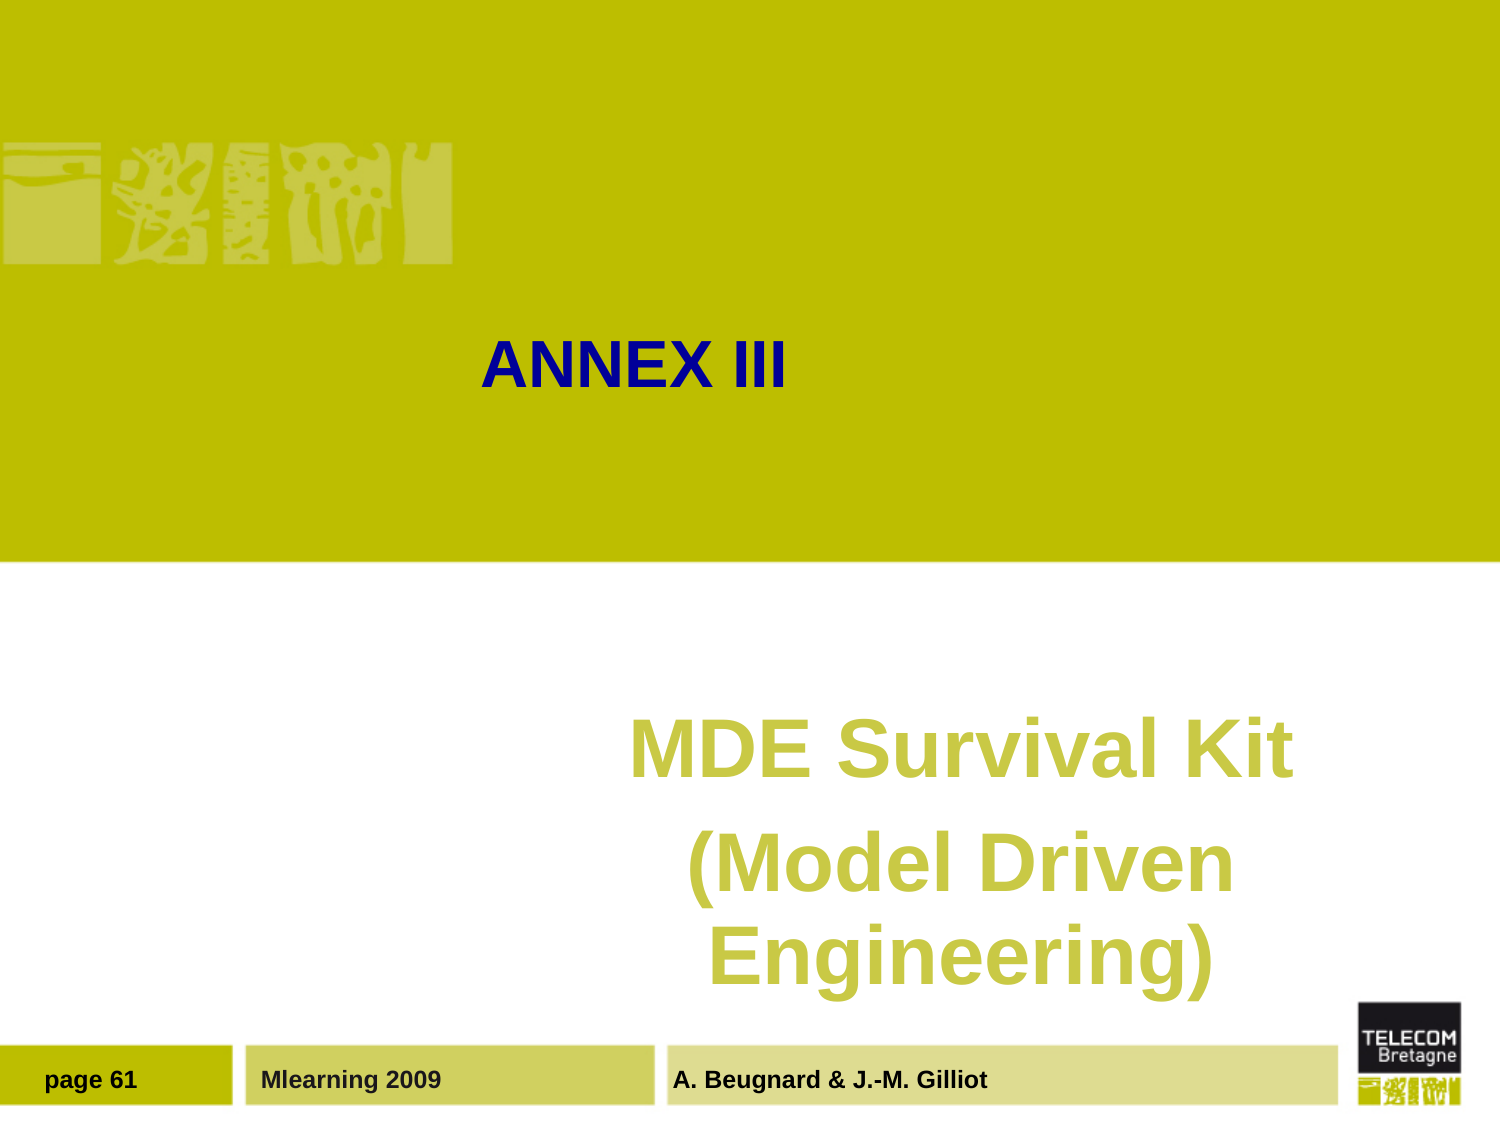

# ANNEX III
MDE Survival Kit
(Model Driven Engineering)
61